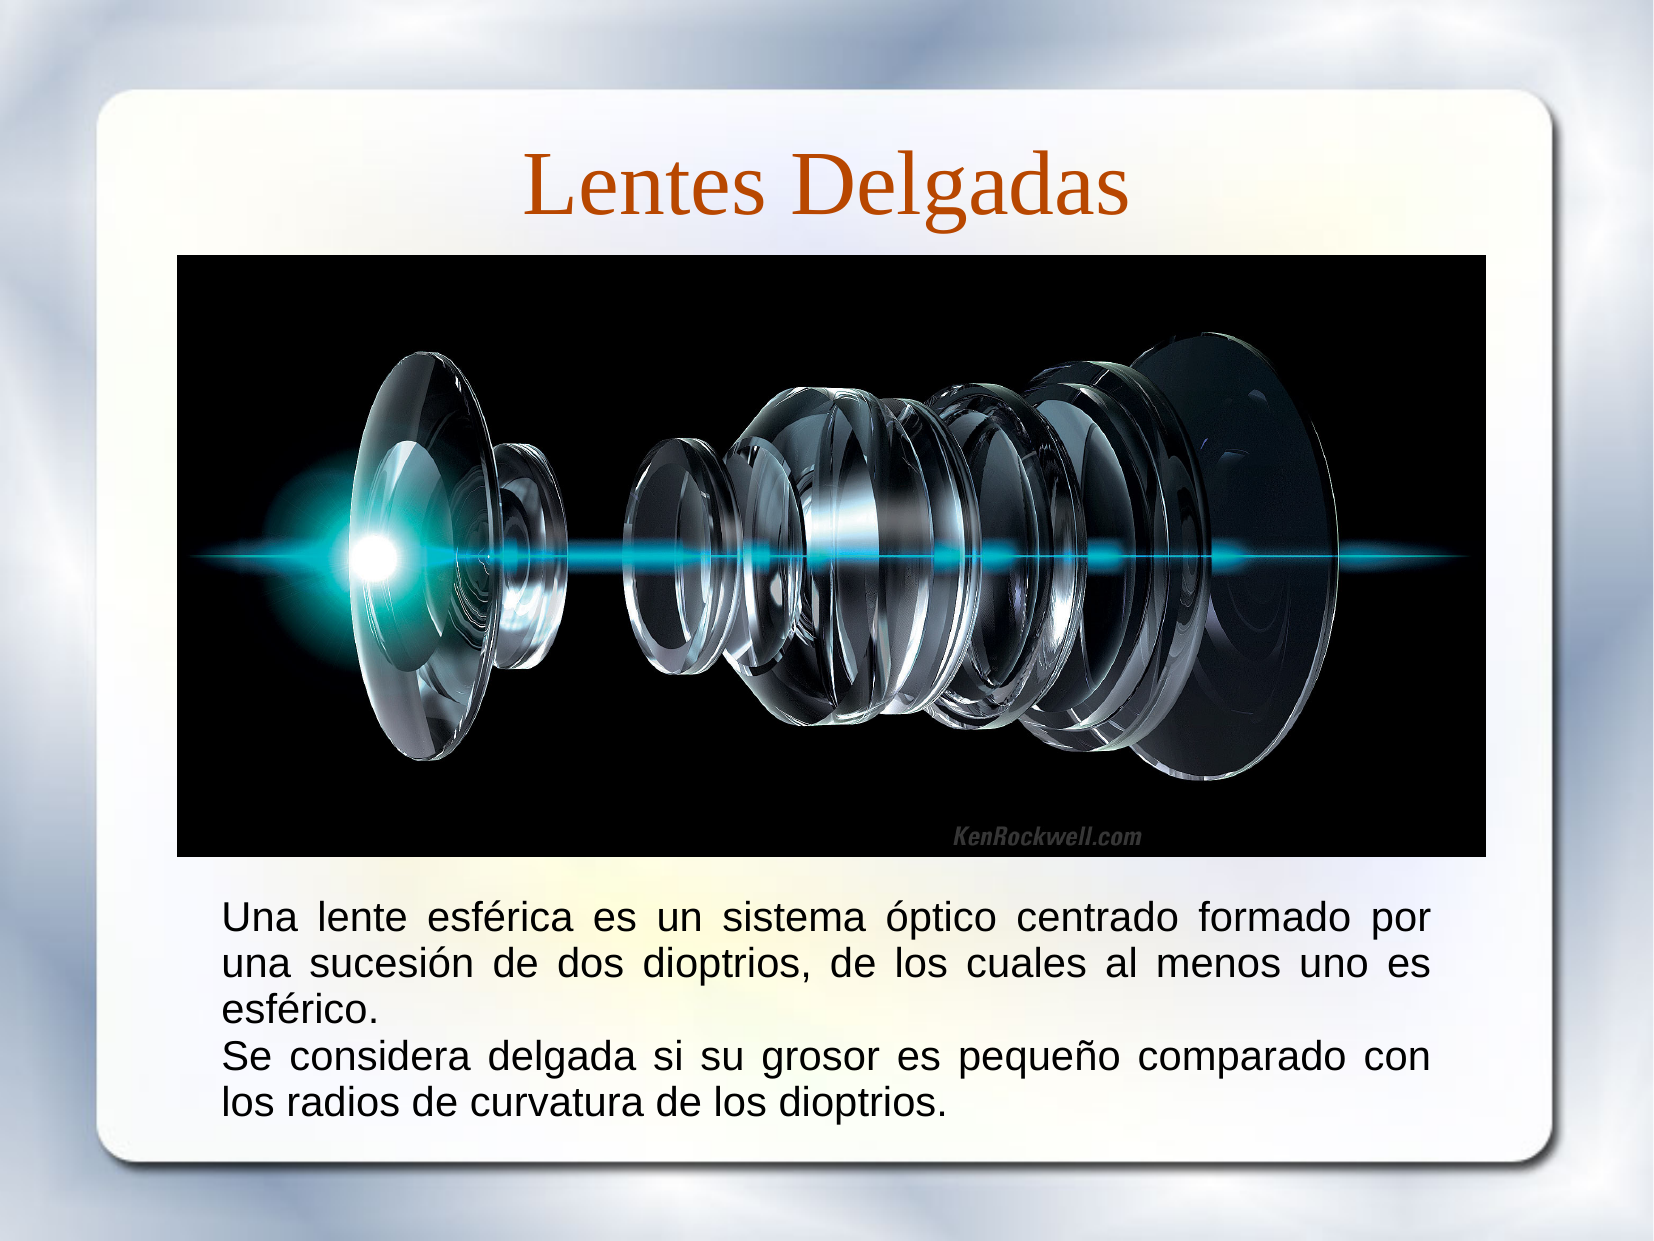

# Lentes Delgadas
Una lente esférica es un sistema óptico centrado formado por una sucesión de dos dioptrios, de los cuales al menos uno es esférico.
Se considera delgada si su grosor es pequeño comparado con los radios de curvatura de los dioptrios.